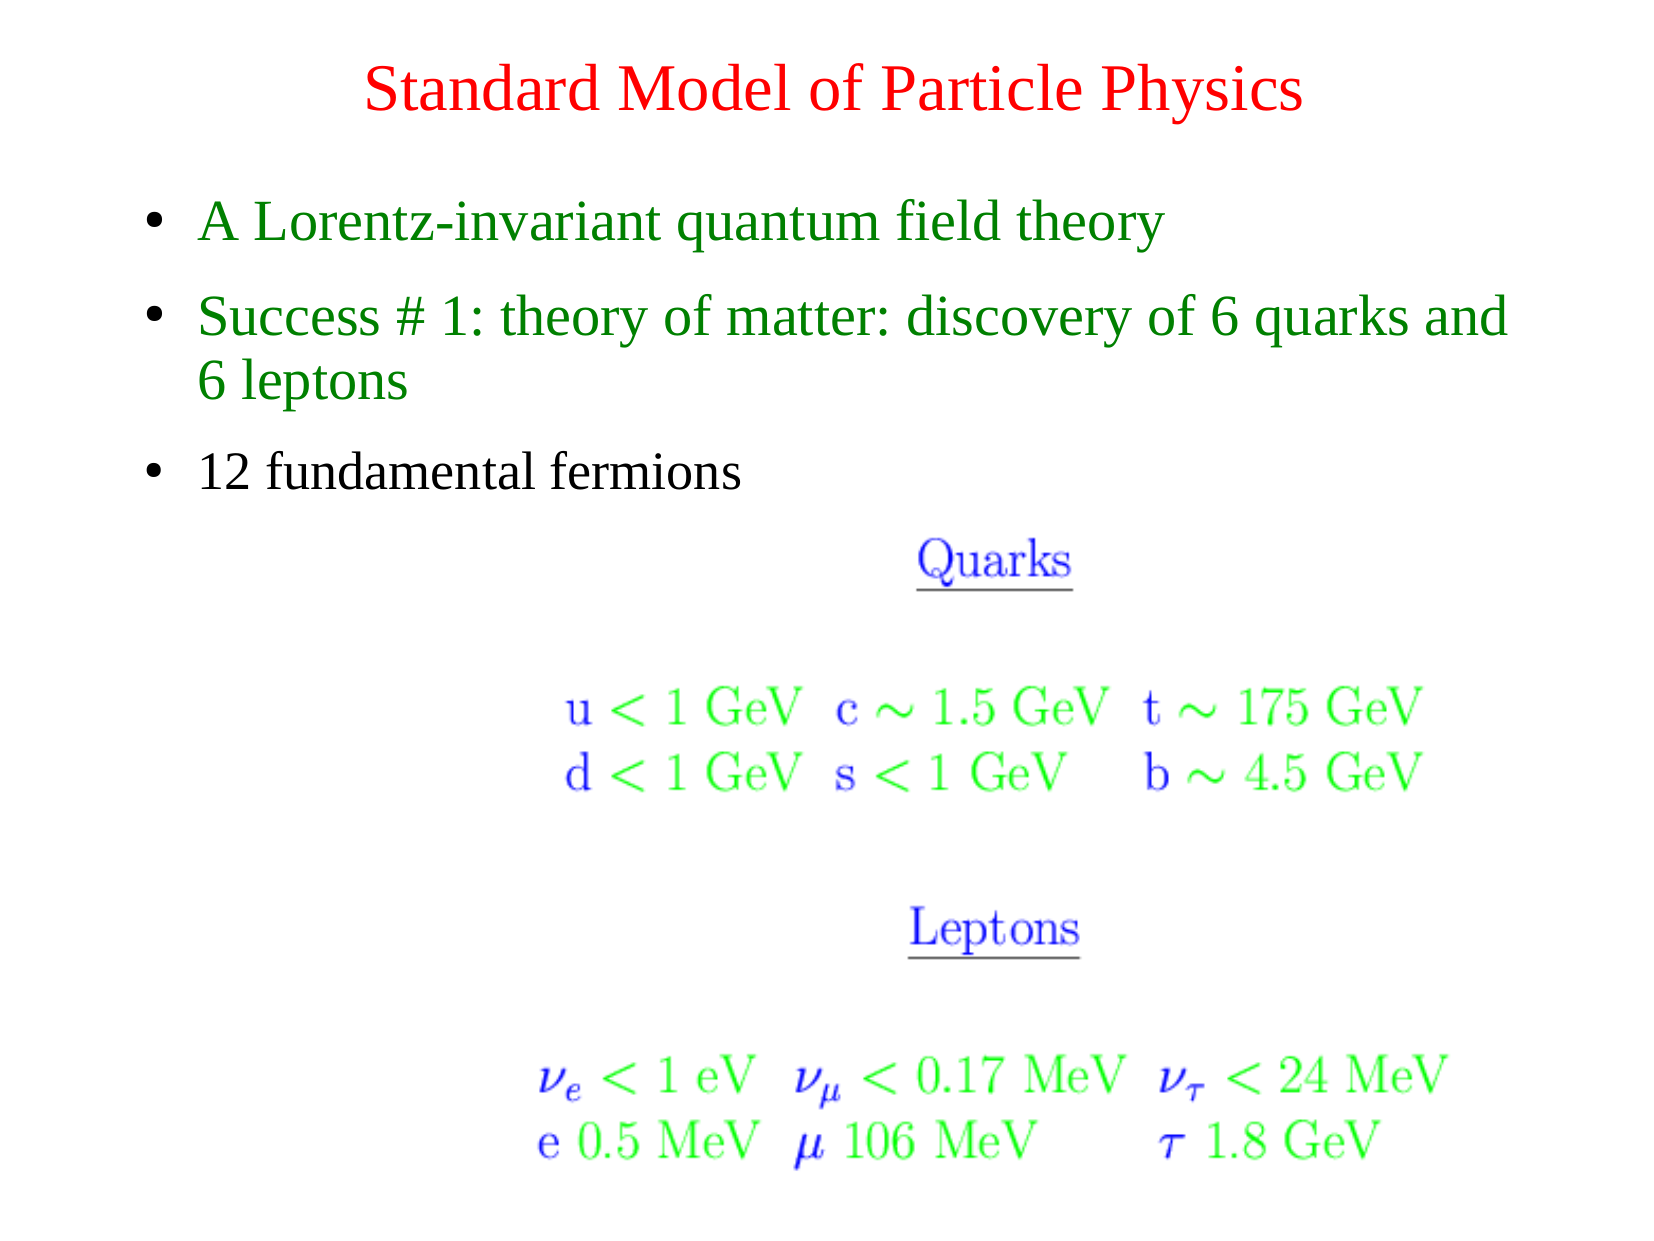

# Standard Model of Particle Physics
A Lorentz-invariant quantum field theory
Success # 1: theory of matter: discovery of 6 quarks and 6 leptons
12 fundamental fermions